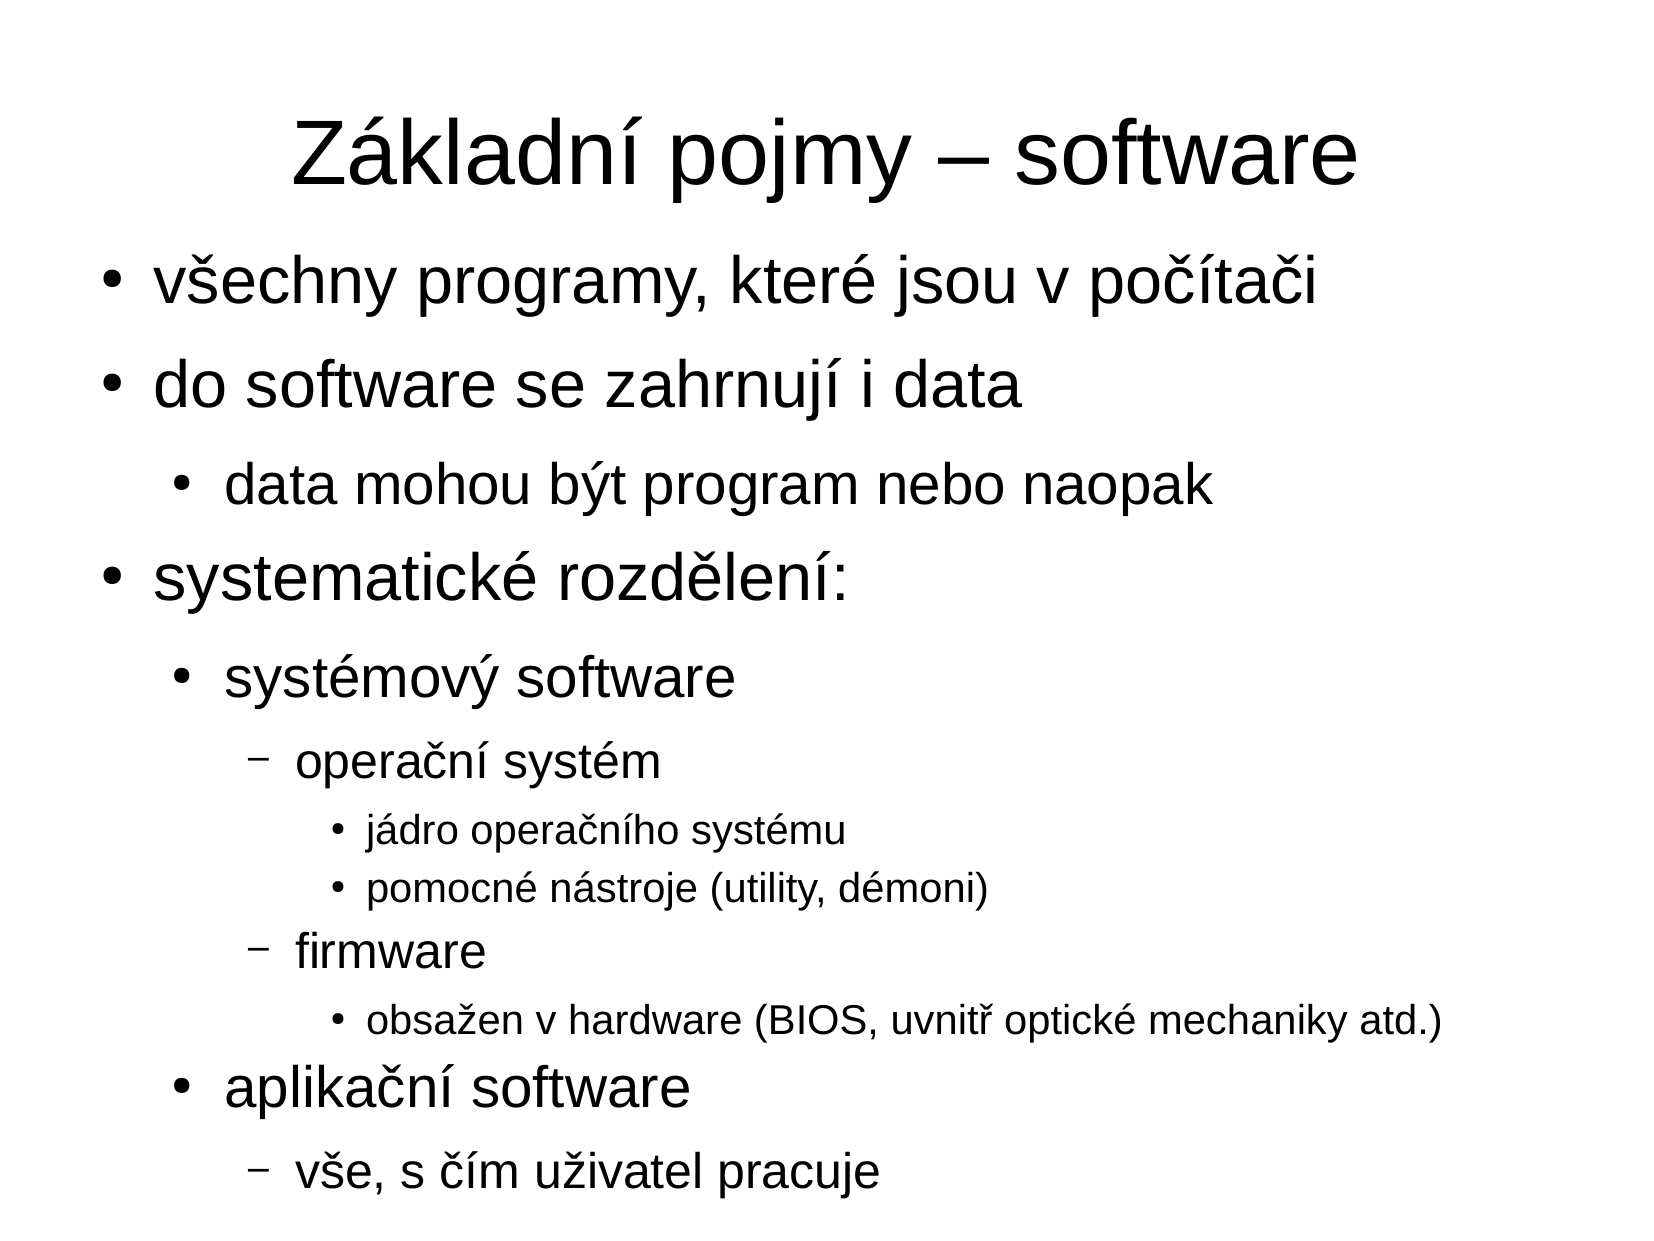

# Základní pojmy – software
všechny programy, které jsou v počítači
do software se zahrnují i data
data mohou být program nebo naopak
systematické rozdělení:
systémový software
operační systém
jádro operačního systému
pomocné nástroje (utility, démoni)
firmware
obsažen v hardware (BIOS, uvnitř optické mechaniky atd.)
aplikační software
vše, s čím uživatel pracuje